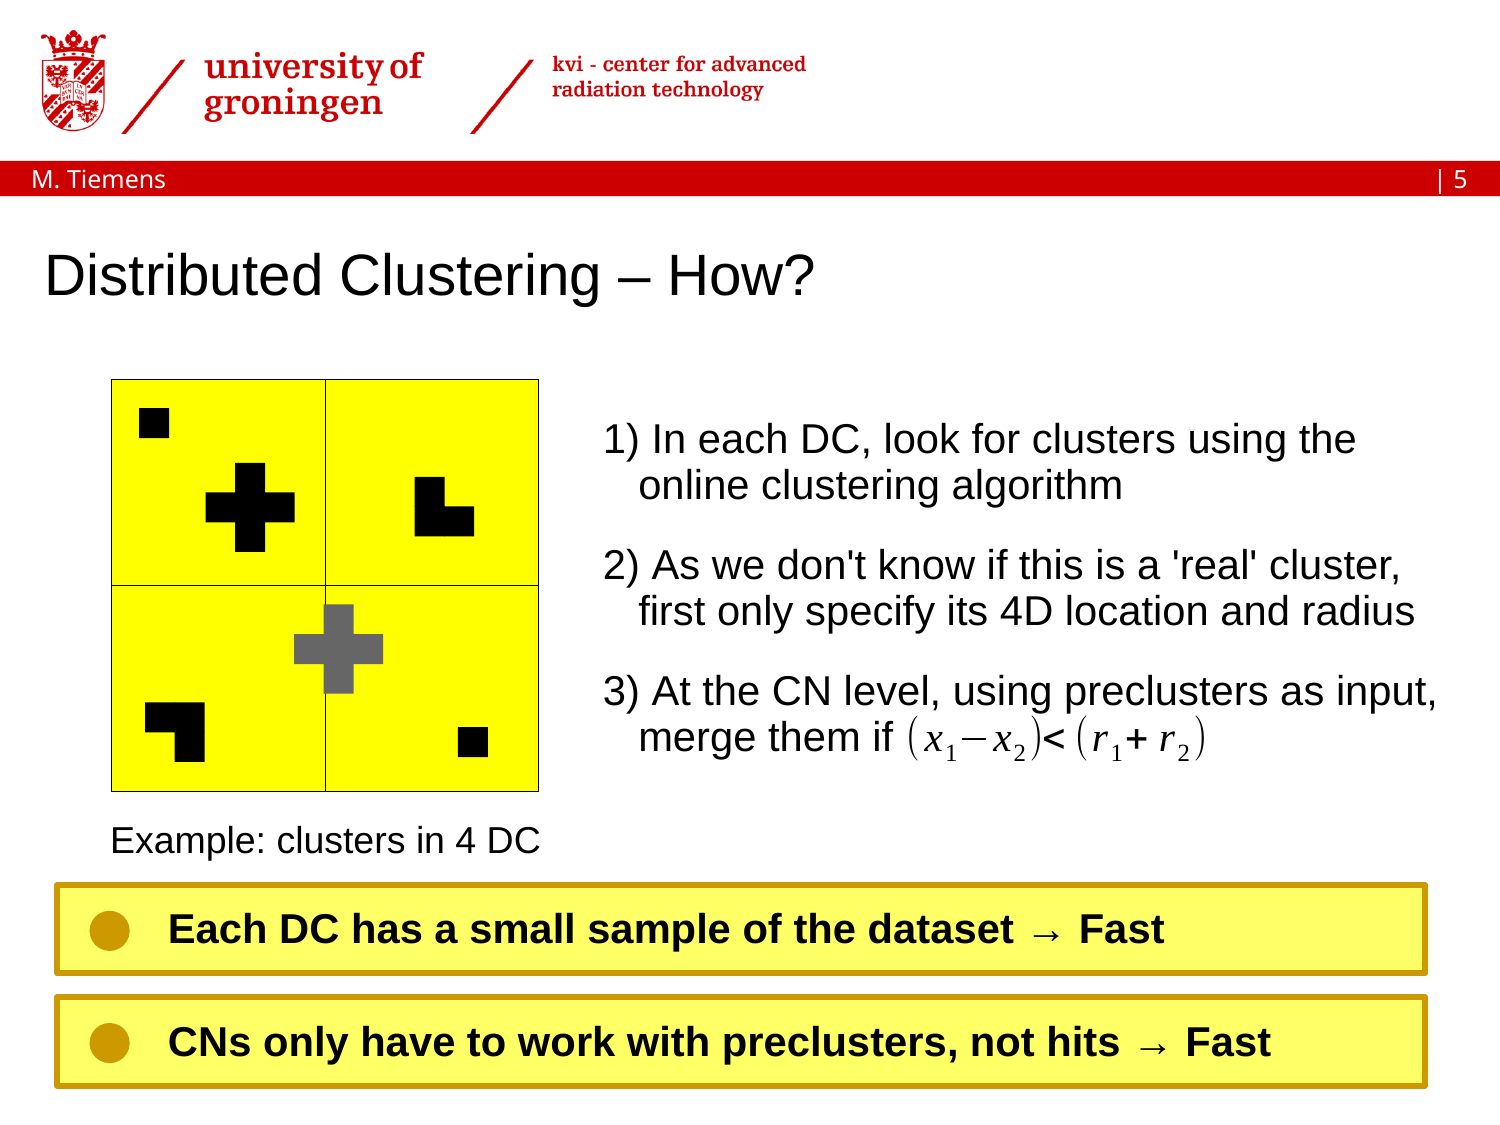

M. Tiemens
Distributed Clustering – How?
| | |
| --- | --- |
| | |
 In each DC, look for clusters using the online clustering algorithm
 As we don't know if this is a 'real' cluster, first only specify its 4D location and radius
 At the CN level, using preclusters as input, merge them if
Example: clusters in 4 DC
 Each DC has a small sample of the dataset → Fast
 CNs only have to work with preclusters, not hits → Fast